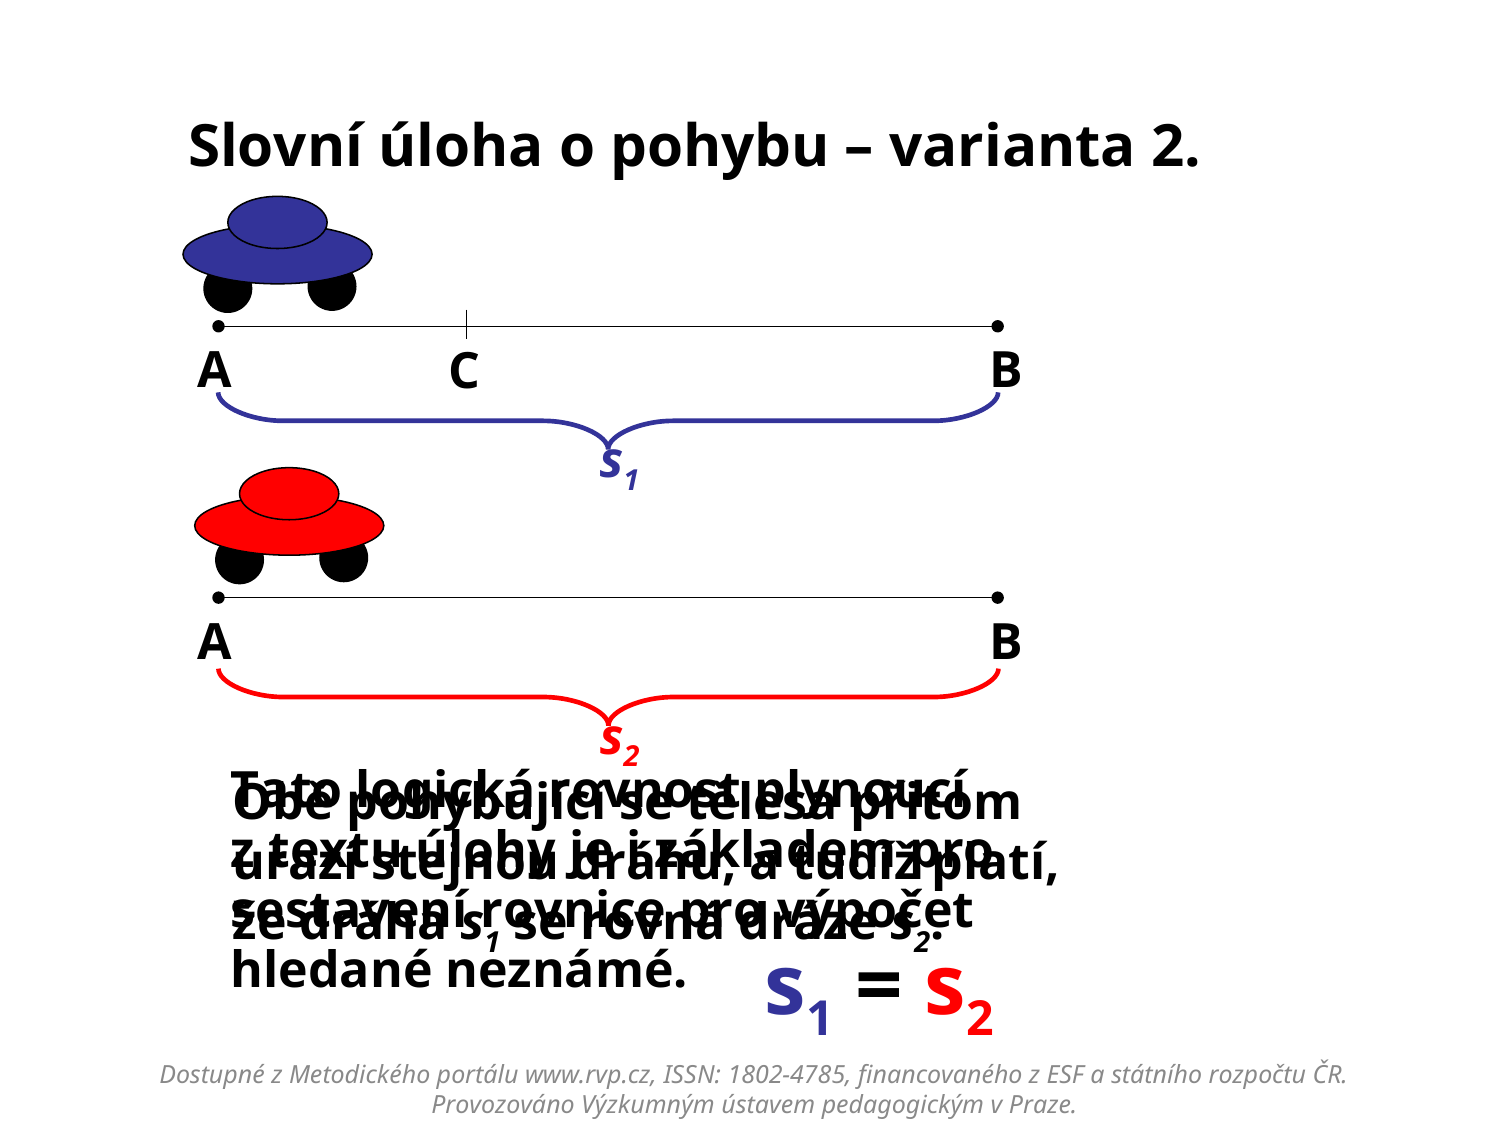

Slovní úloha o pohybu – varianta 2.
A
B
C
s1
A
B
s2
Obě pohybující se tělesa přitom urazí stejnou dráhu, a tudíž platí, že dráha s1 se rovná dráze s2.
Tato logická rovnost plynoucí
z textu úlohy je i základem pro sestavení rovnice pro výpočet hledané neznámé.
s1 = s2